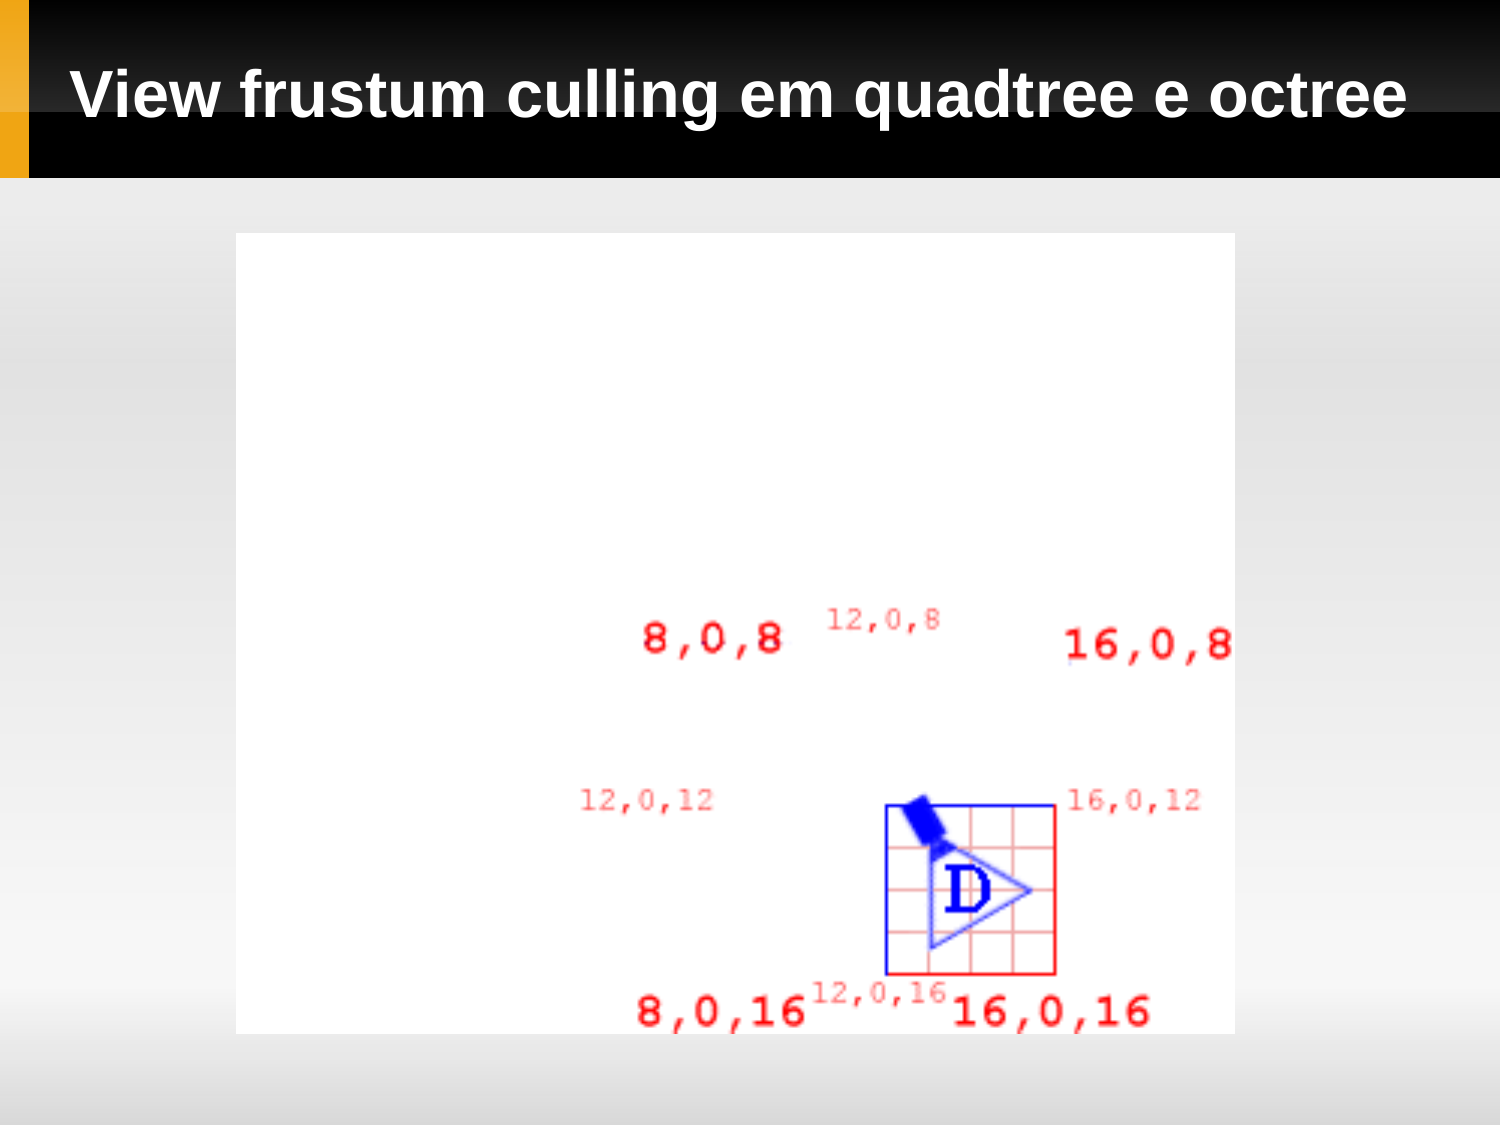

# View frustum culling em quadtree e octree